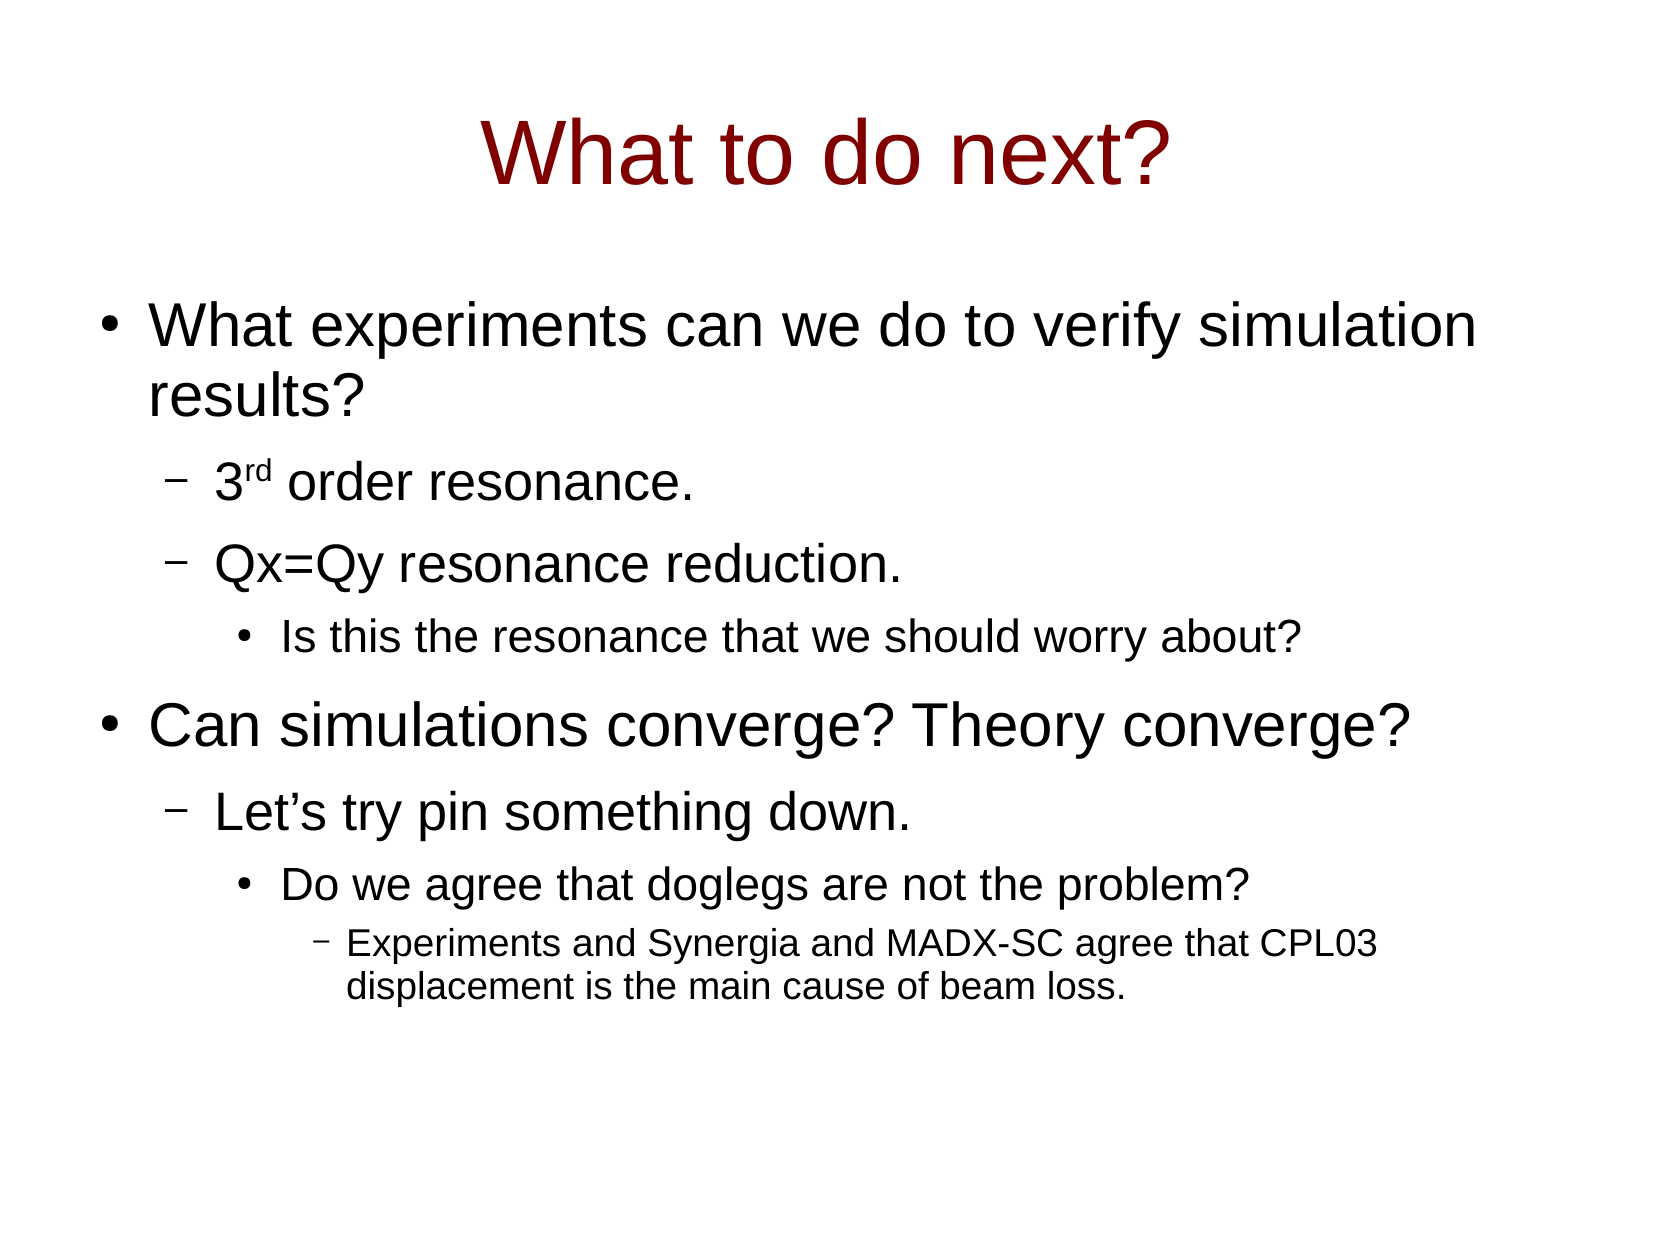

# What to do next?
What experiments can we do to verify simulation results?
3rd order resonance.
Qx=Qy resonance reduction.
Is this the resonance that we should worry about?
Can simulations converge? Theory converge?
Let’s try pin something down.
Do we agree that doglegs are not the problem?
Experiments and Synergia and MADX-SC agree that CPL03 displacement is the main cause of beam loss.